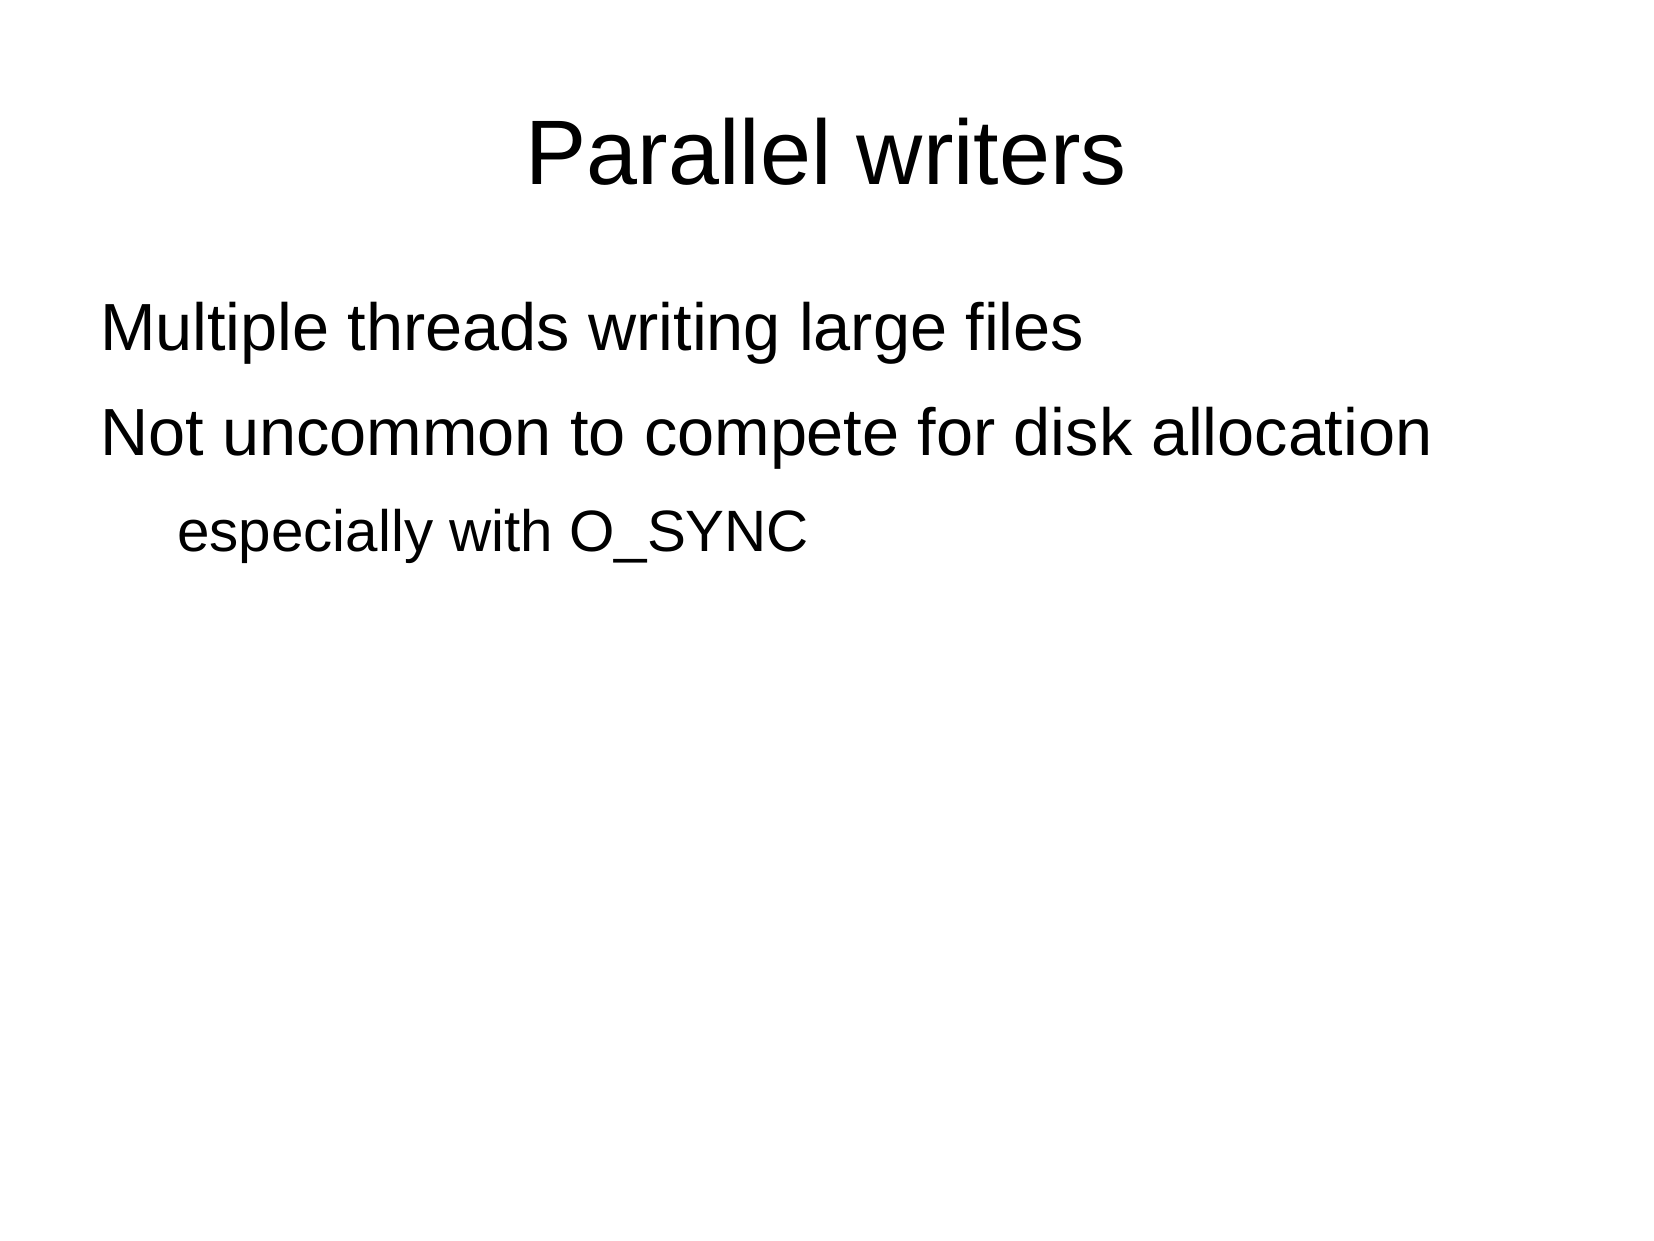

# Parallel writers
Multiple threads writing large files
Not uncommon to compete for disk allocation
especially with O_SYNC